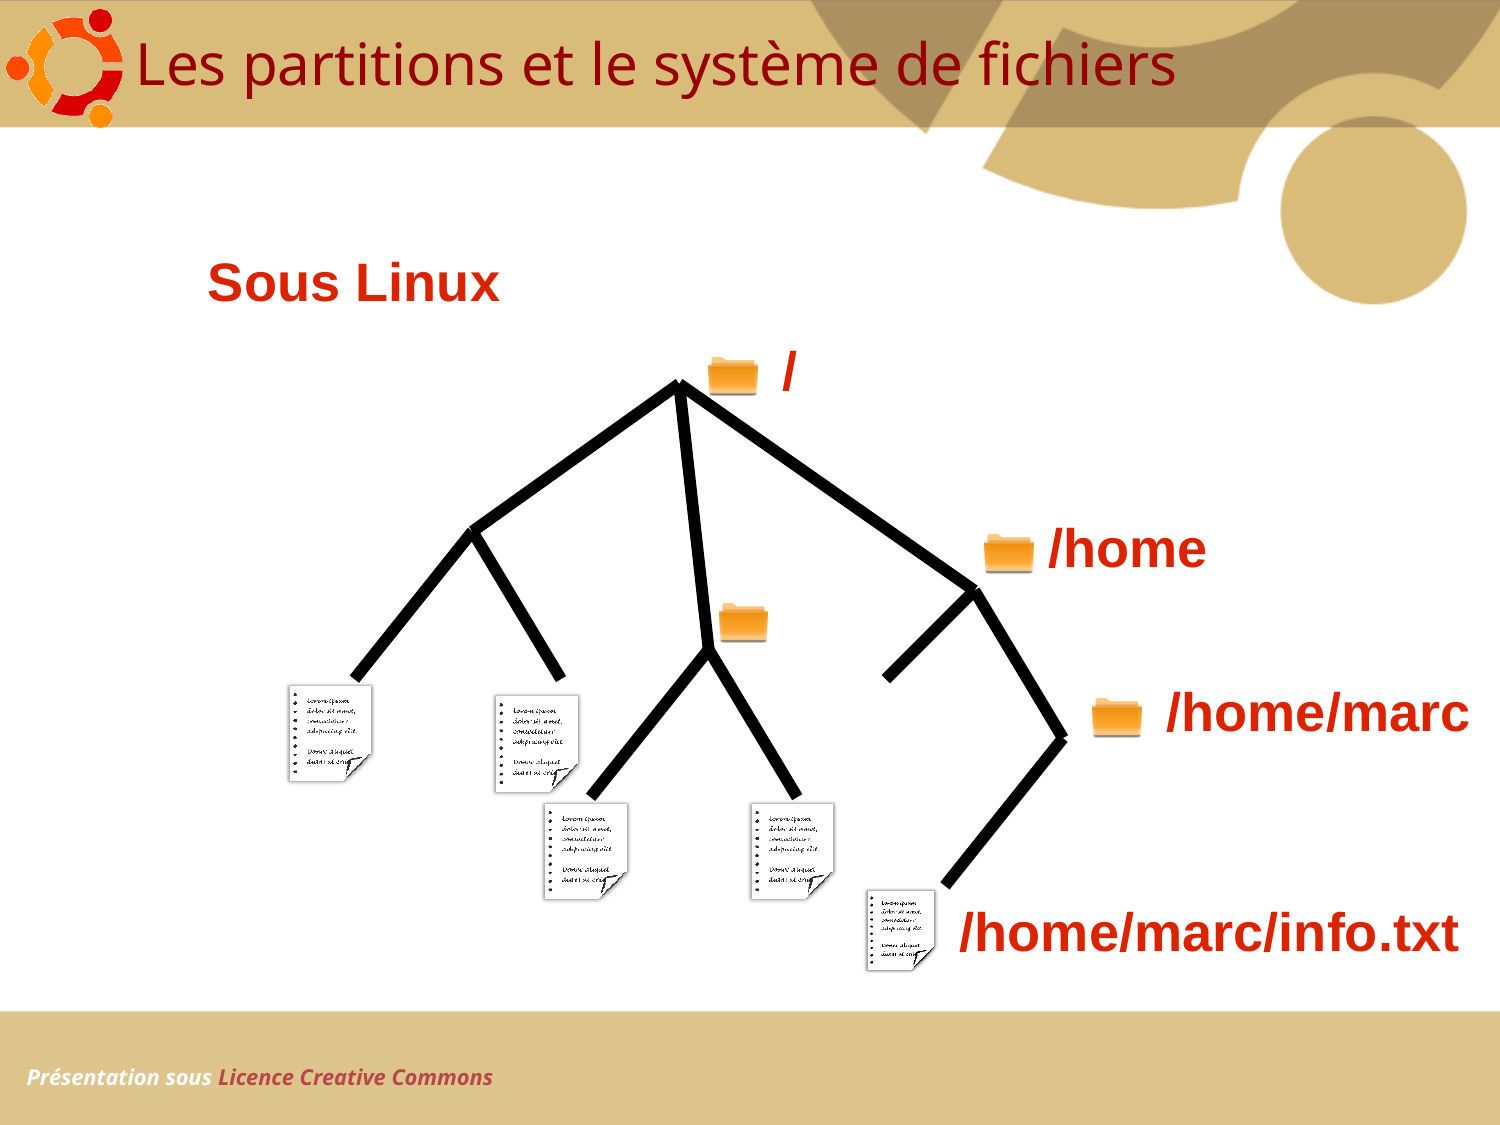

# Les partitions et le système de fichiers
Sous Linux
/
/home
/home/marc
/home/marc/info.txt